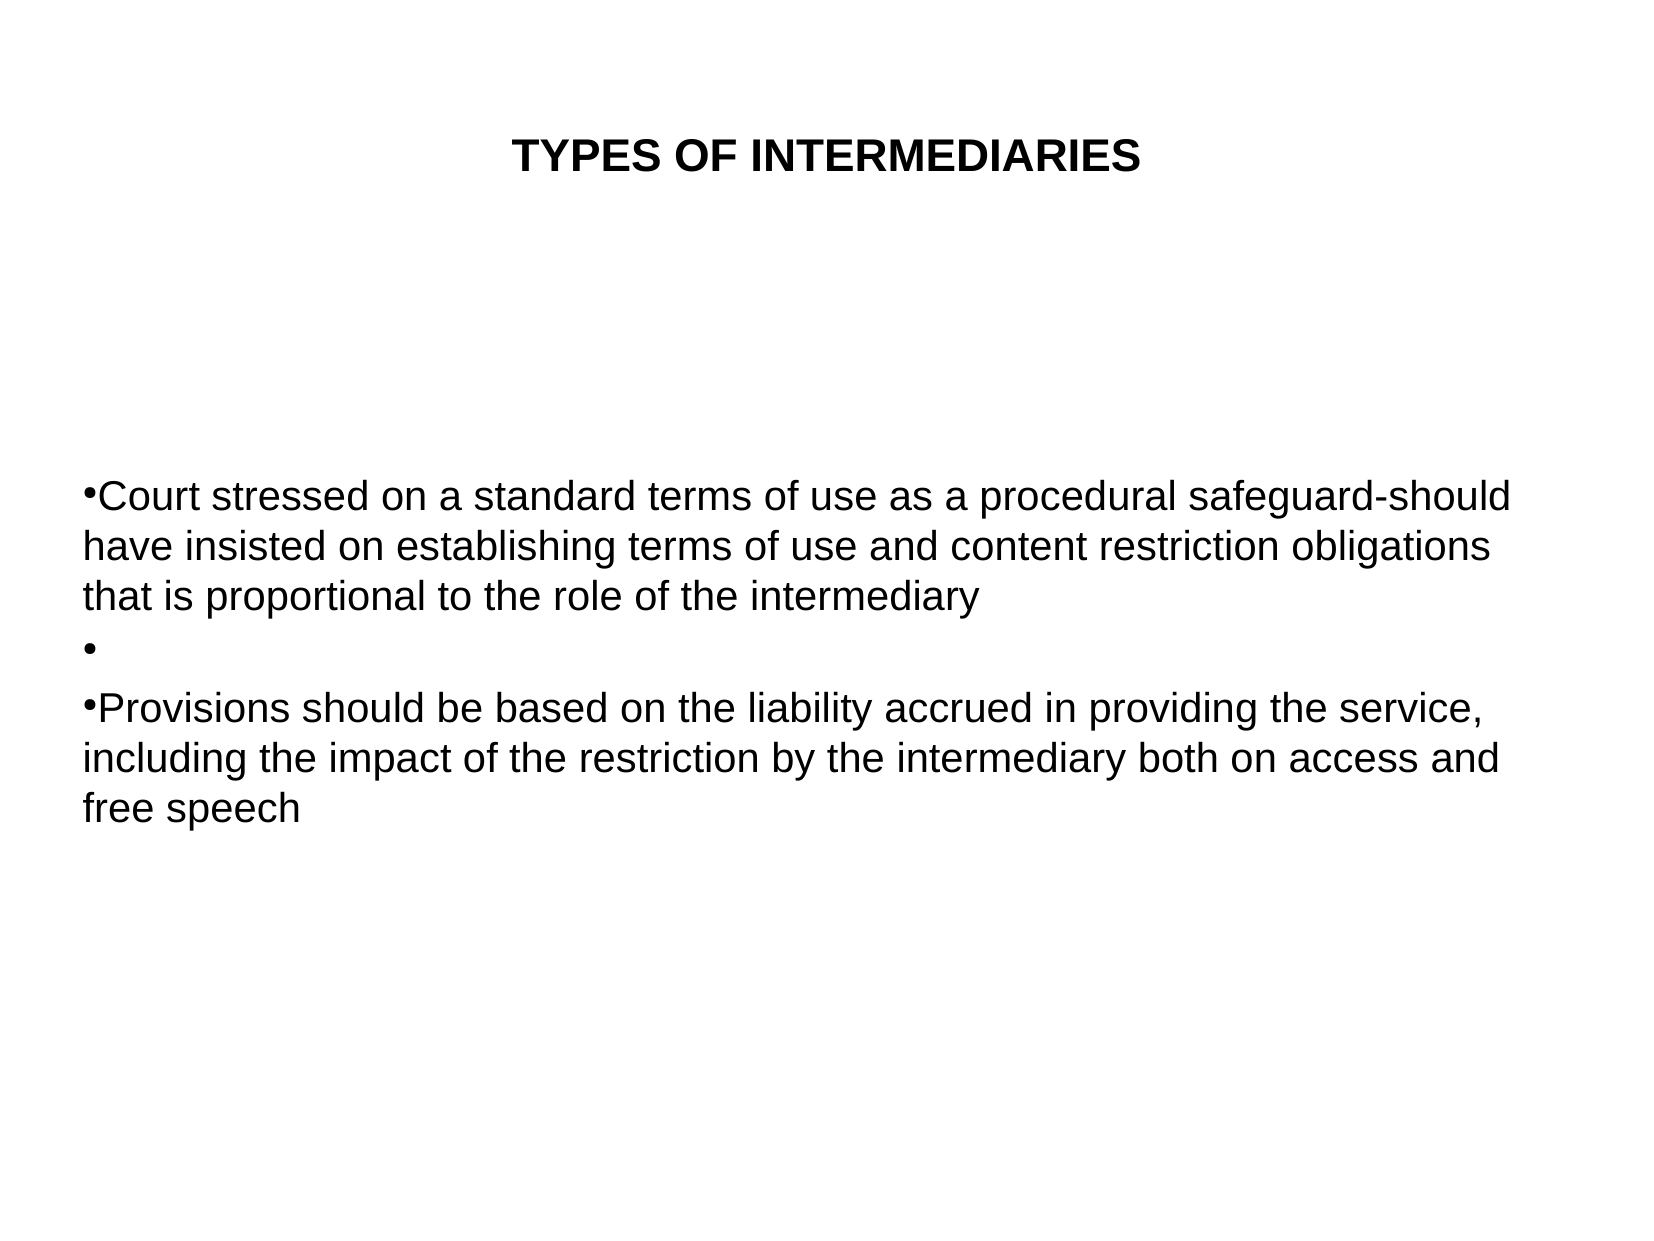

# TYPES OF INTERMEDIARIES
Court stressed on a standard terms of use as a procedural safeguard-should have insisted on establishing terms of use and content restriction obligations that is proportional to the role of the intermediary
Provisions should be based on the liability accrued in providing the service, including the impact of the restriction by the intermediary both on access and free speech